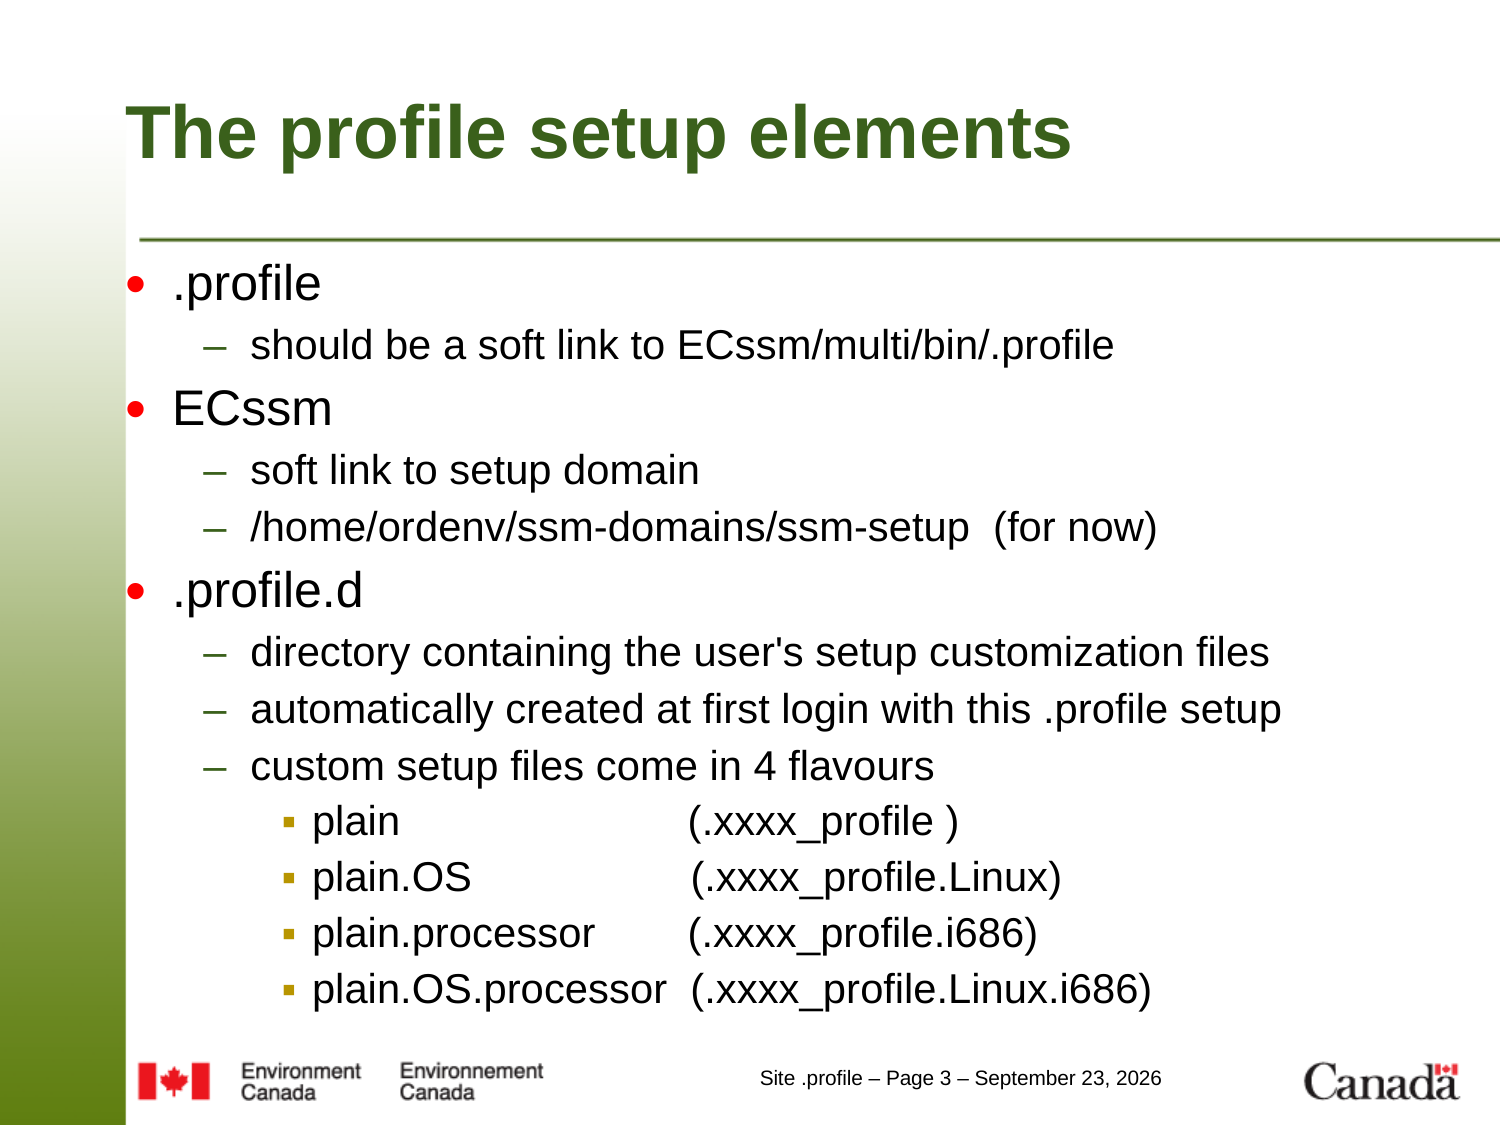

# The profile setup elements
.profile
should be a soft link to ECssm/multi/bin/.profile
ECssm
soft link to setup domain
/home/ordenv/ssm-domains/ssm-setup (for now)
.profile.d
directory containing the user's setup customization files
automatically created at first login with this .profile setup
custom setup files come in 4 flavours
plain (.xxxx_profile )
plain.OS (.xxxx_profile.Linux)
plain.processor (.xxxx_profile.i686)
plain.OS.processor (.xxxx_profile.Linux.i686)